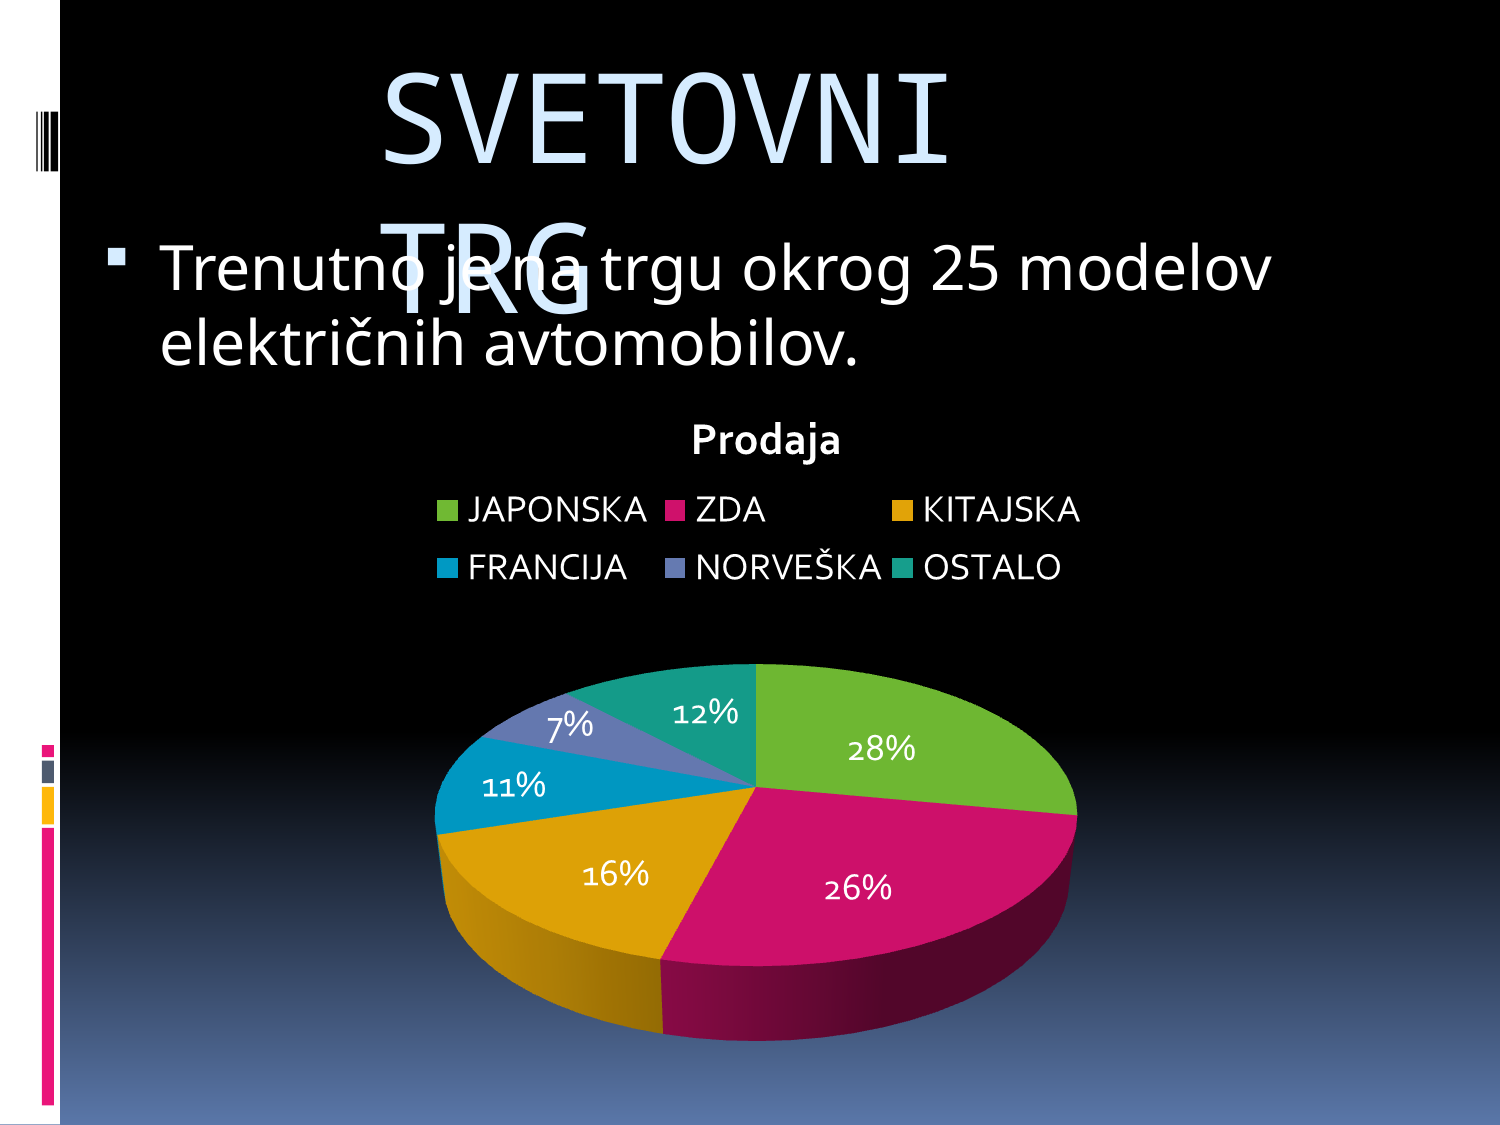

# SVETOVNI TRG
Trenutno je na trgu okrog 25 modelov električnih avtomobilov.